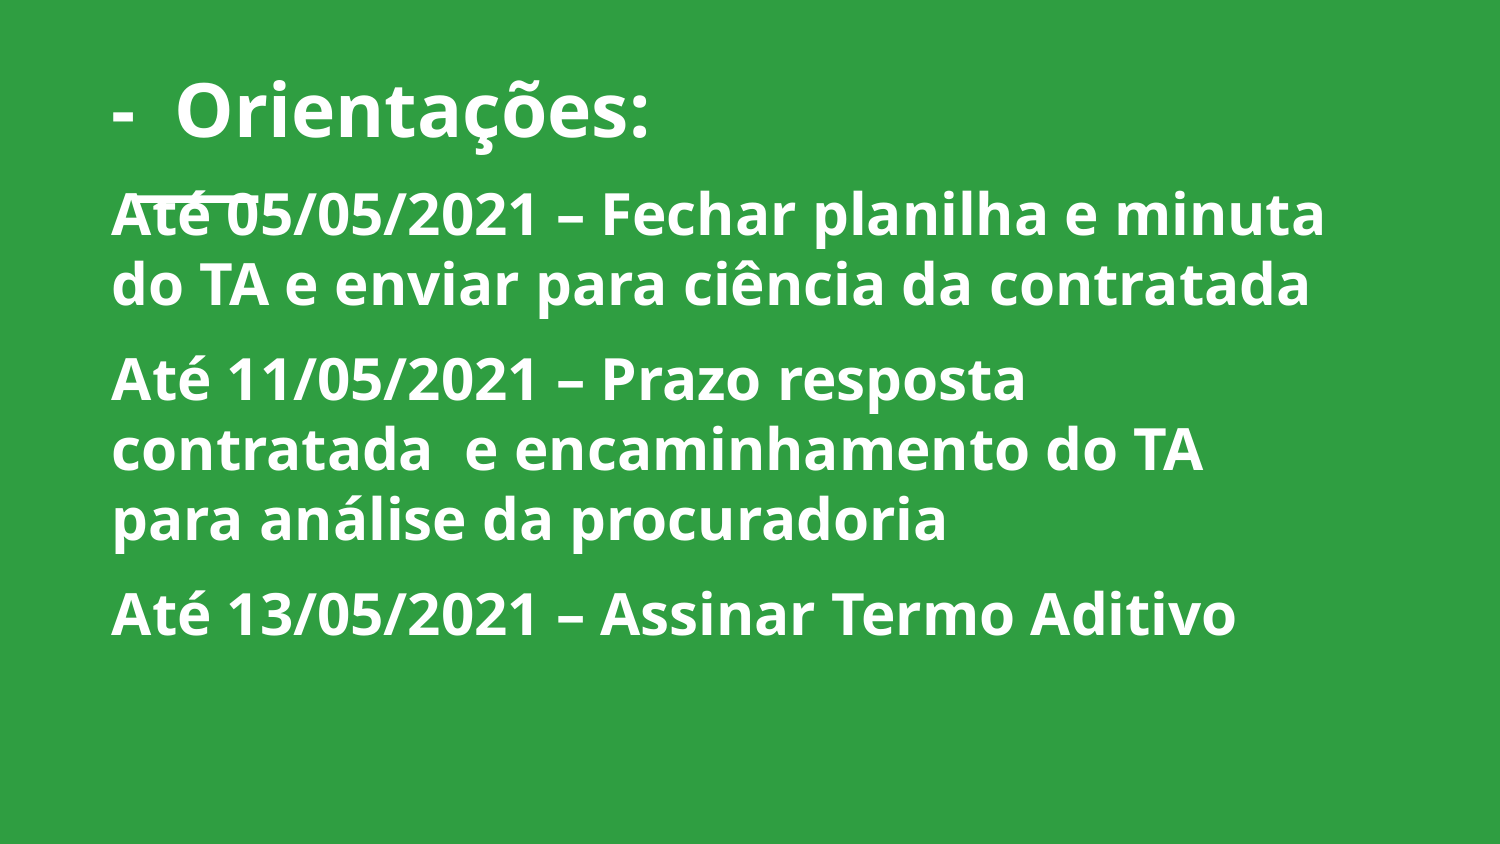

- Orientações:
Até 05/05/2021 – Fechar planilha e minuta do TA e enviar para ciência da contratada
Até 11/05/2021 – Prazo resposta contratada e encaminhamento do TA para análise da procuradoria
Até 13/05/2021 – Assinar Termo Aditivo